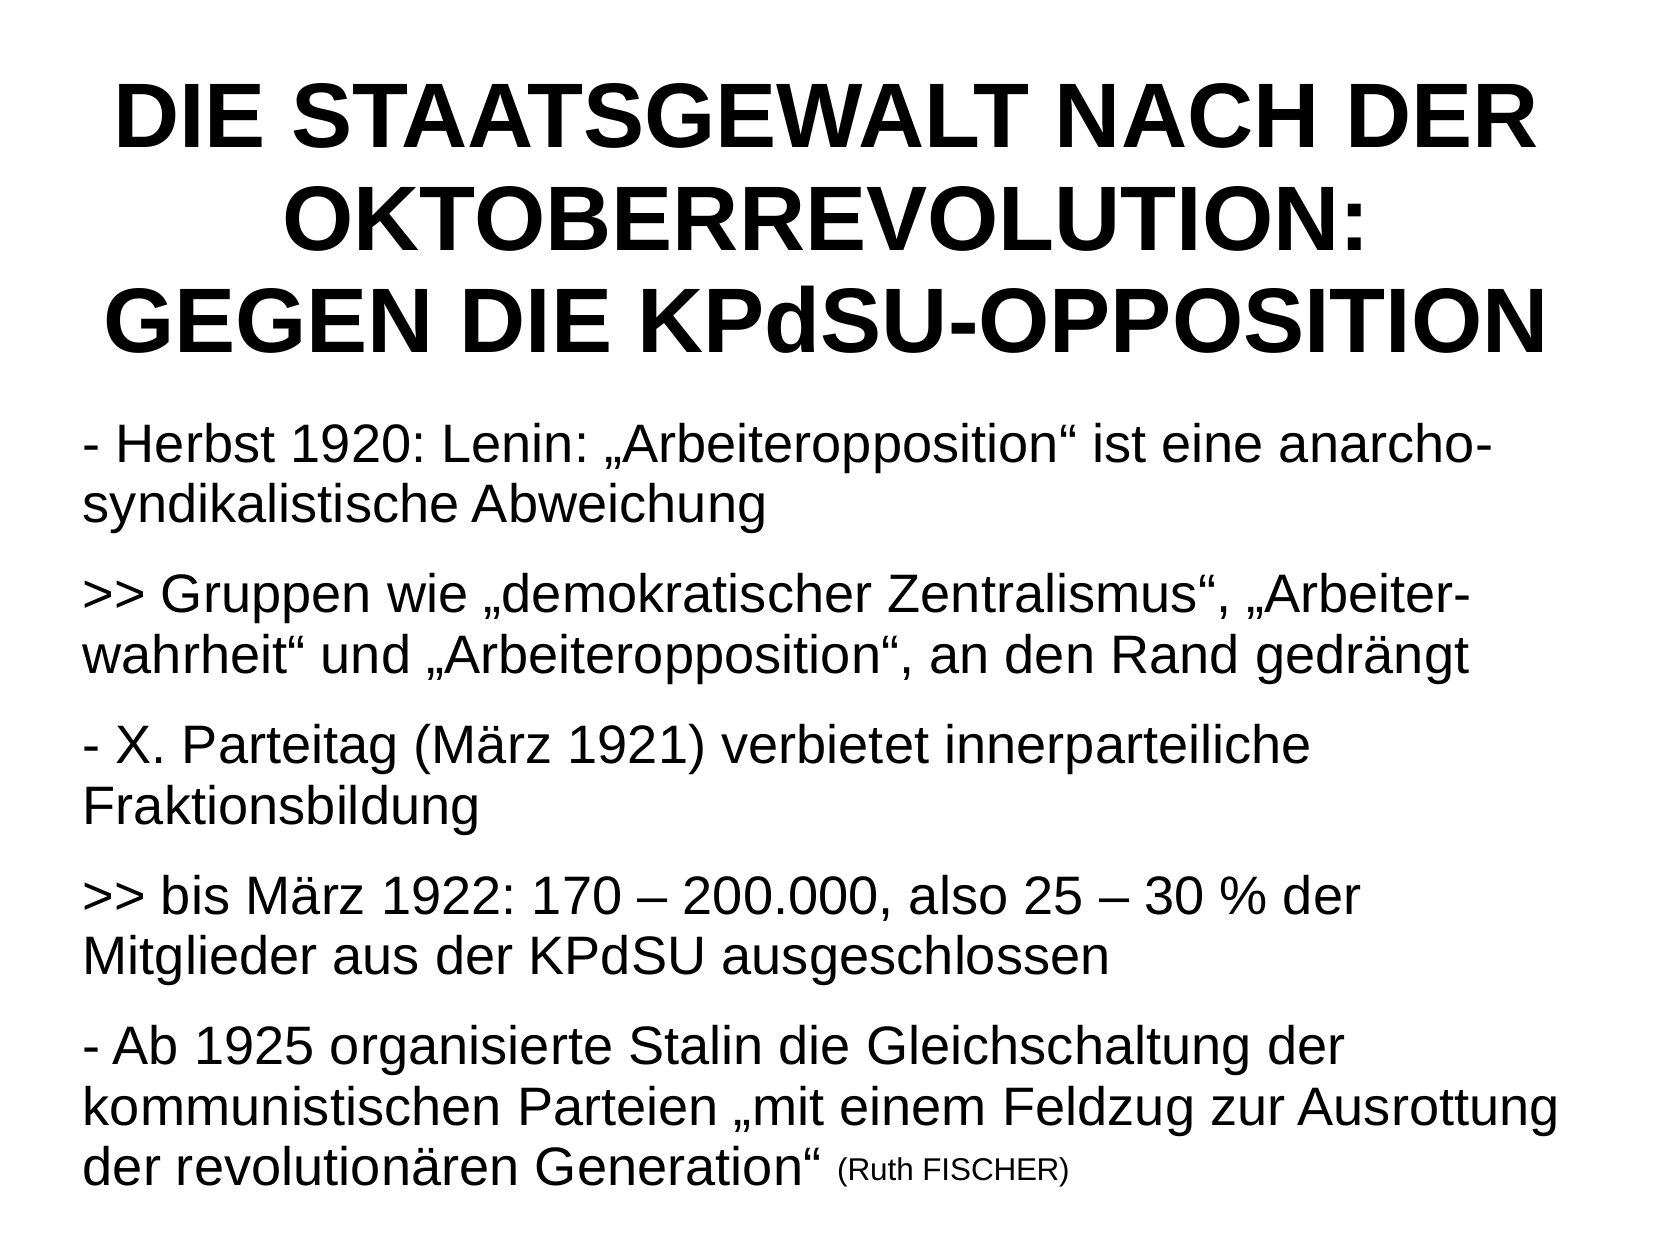

# DIE STAATSGEWALT NACH DER OKTOBERREVOLUTION: GEGEN DIE KPdSU-OPPOSITION
- Herbst 1920: Lenin: „Arbeiteropposition“ ist eine anarcho-syndikalistische Abweichung
>> Gruppen wie „demokratischer Zentralismus“, „Arbeiter-wahrheit“ und „Arbeiteropposition“, an den Rand gedrängt
- X. Parteitag (März 1921) verbietet innerparteiliche Fraktionsbildung
>> bis März 1922: 170 – 200.000, also 25 – 30 % der Mitglieder aus der KPdSU ausgeschlossen
- Ab 1925 organisierte Stalin die Gleichschaltung der kommunistischen Parteien „mit einem Feldzug zur Ausrottung der revolutionären Generation“ (Ruth FISCHER)